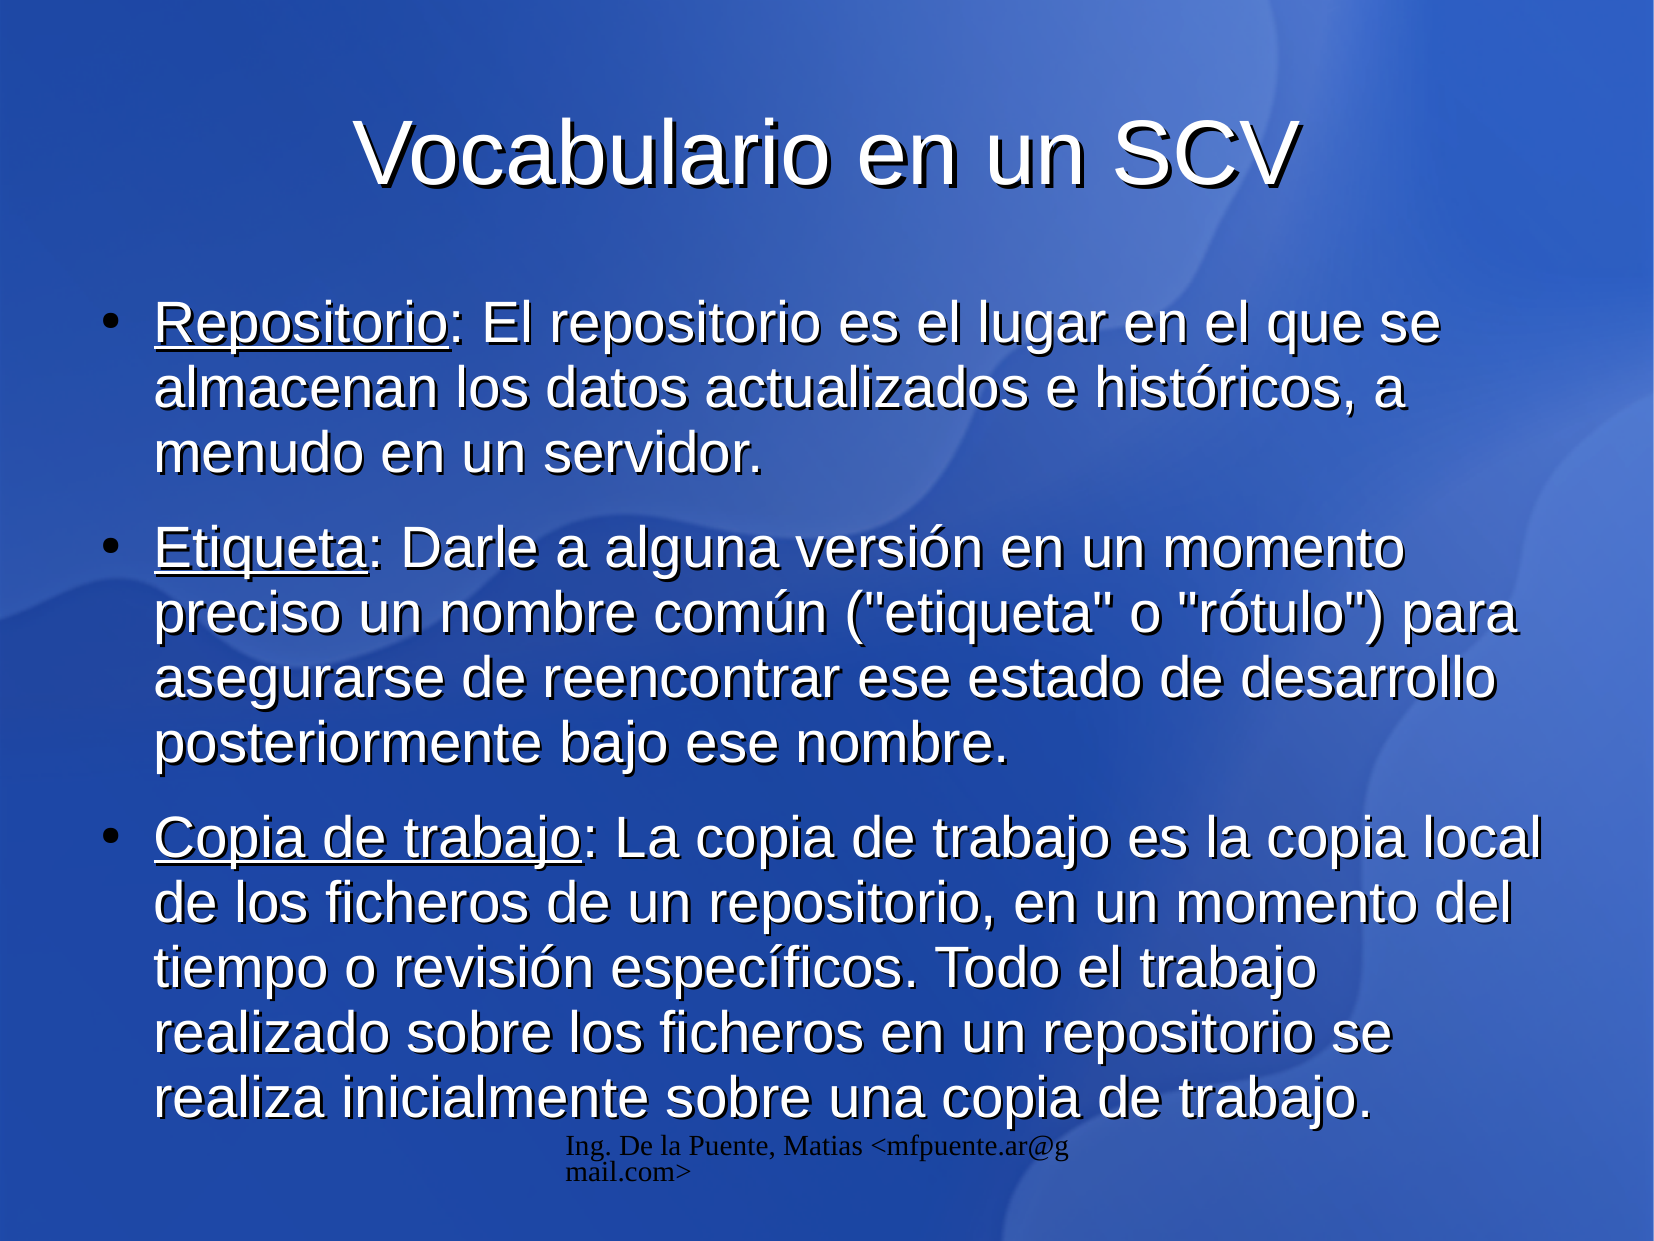

# Vocabulario en un SCV
Repositorio: El repositorio es el lugar en el que se almacenan los datos actualizados e históricos, a menudo en un servidor.
Etiqueta: Darle a alguna versión en un momento preciso un nombre común ("etiqueta" o "rótulo") para asegurarse de reencontrar ese estado de desarrollo posteriormente bajo ese nombre.
Copia de trabajo: La copia de trabajo es la copia local de los ficheros de un repositorio, en un momento del tiempo o revisión específicos. Todo el trabajo realizado sobre los ficheros en un repositorio se realiza inicialmente sobre una copia de trabajo.
Ing. De la Puente, Matias <mfpuente.ar@gmail.com>